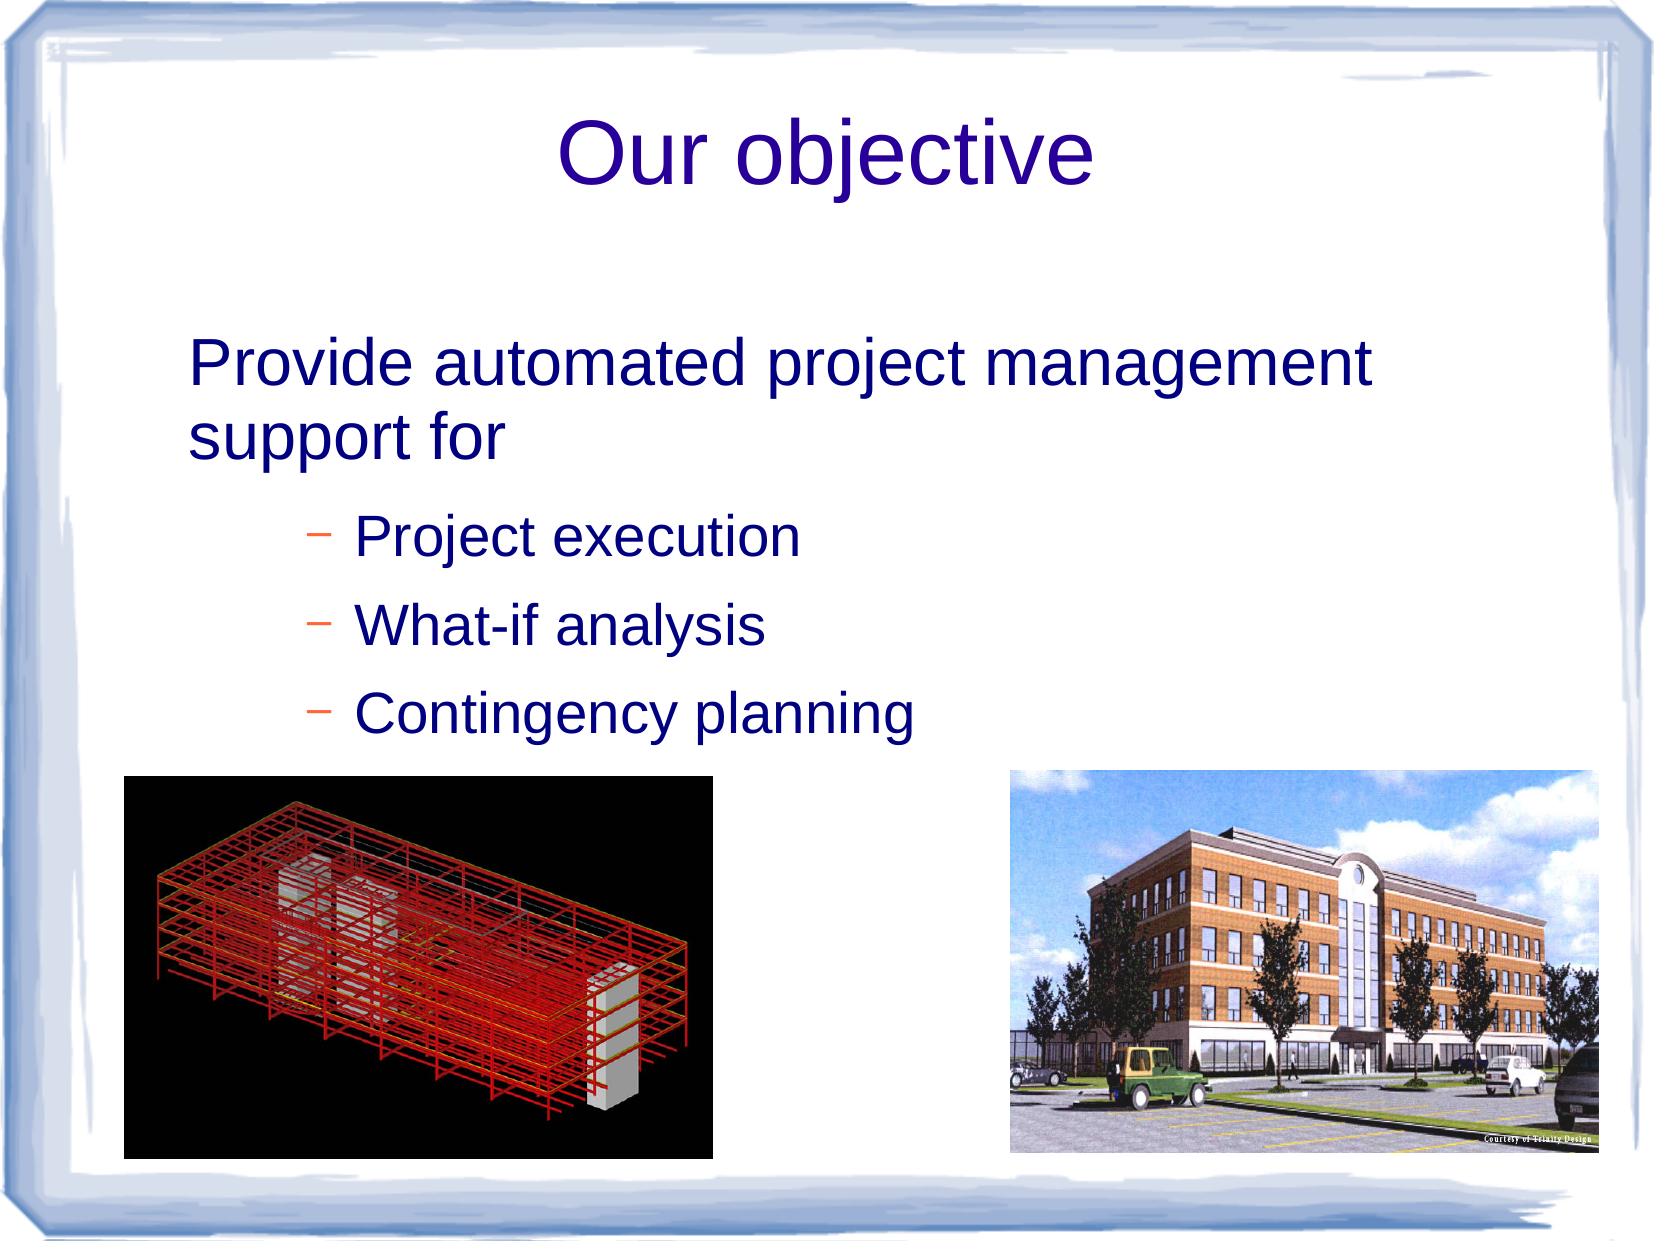

# Our objective
Provide automated project management support for
Project execution
What-if analysis
Contingency planning